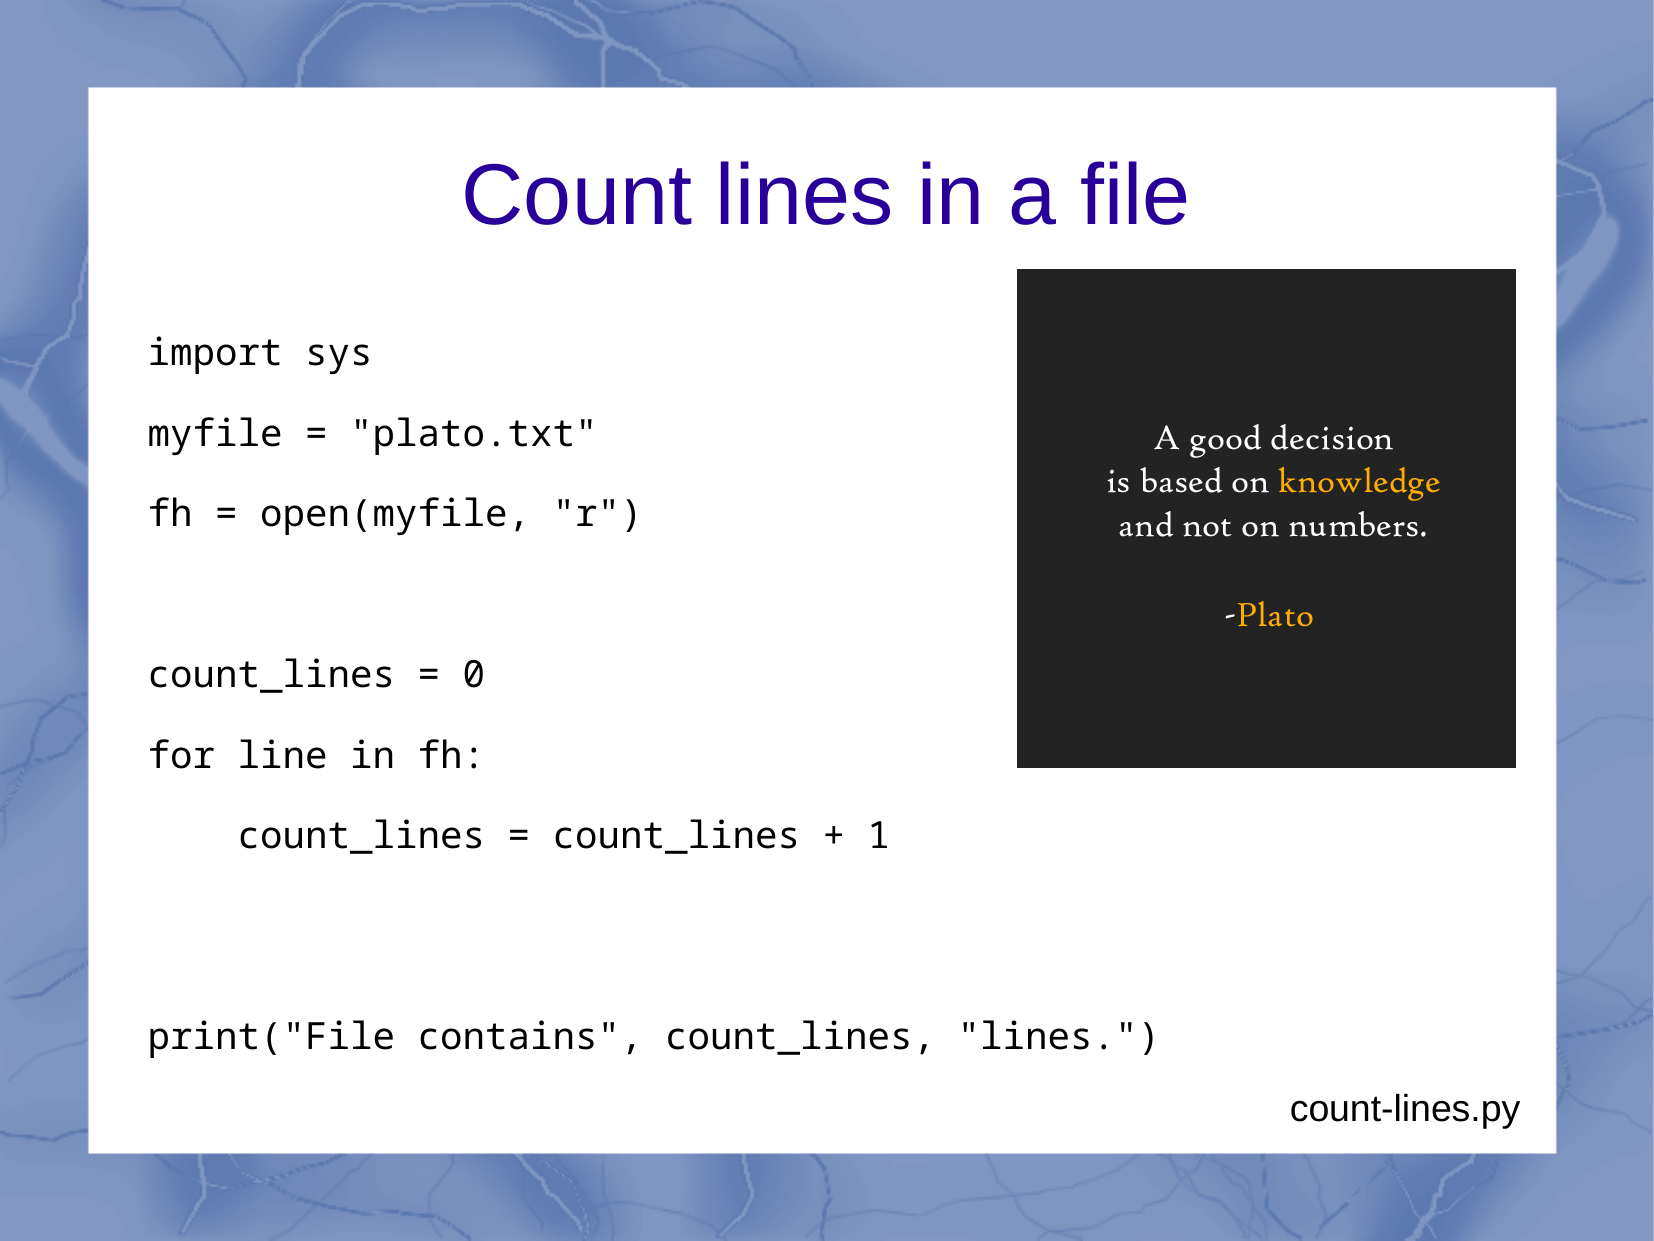

# Count lines in a file
import sys
myfile = "plato.txt"
fh = open(myfile, "r")
count_lines = 0
for line in fh:
 count_lines = count_lines + 1
print("File contains", count_lines, "lines.")
count-lines.py